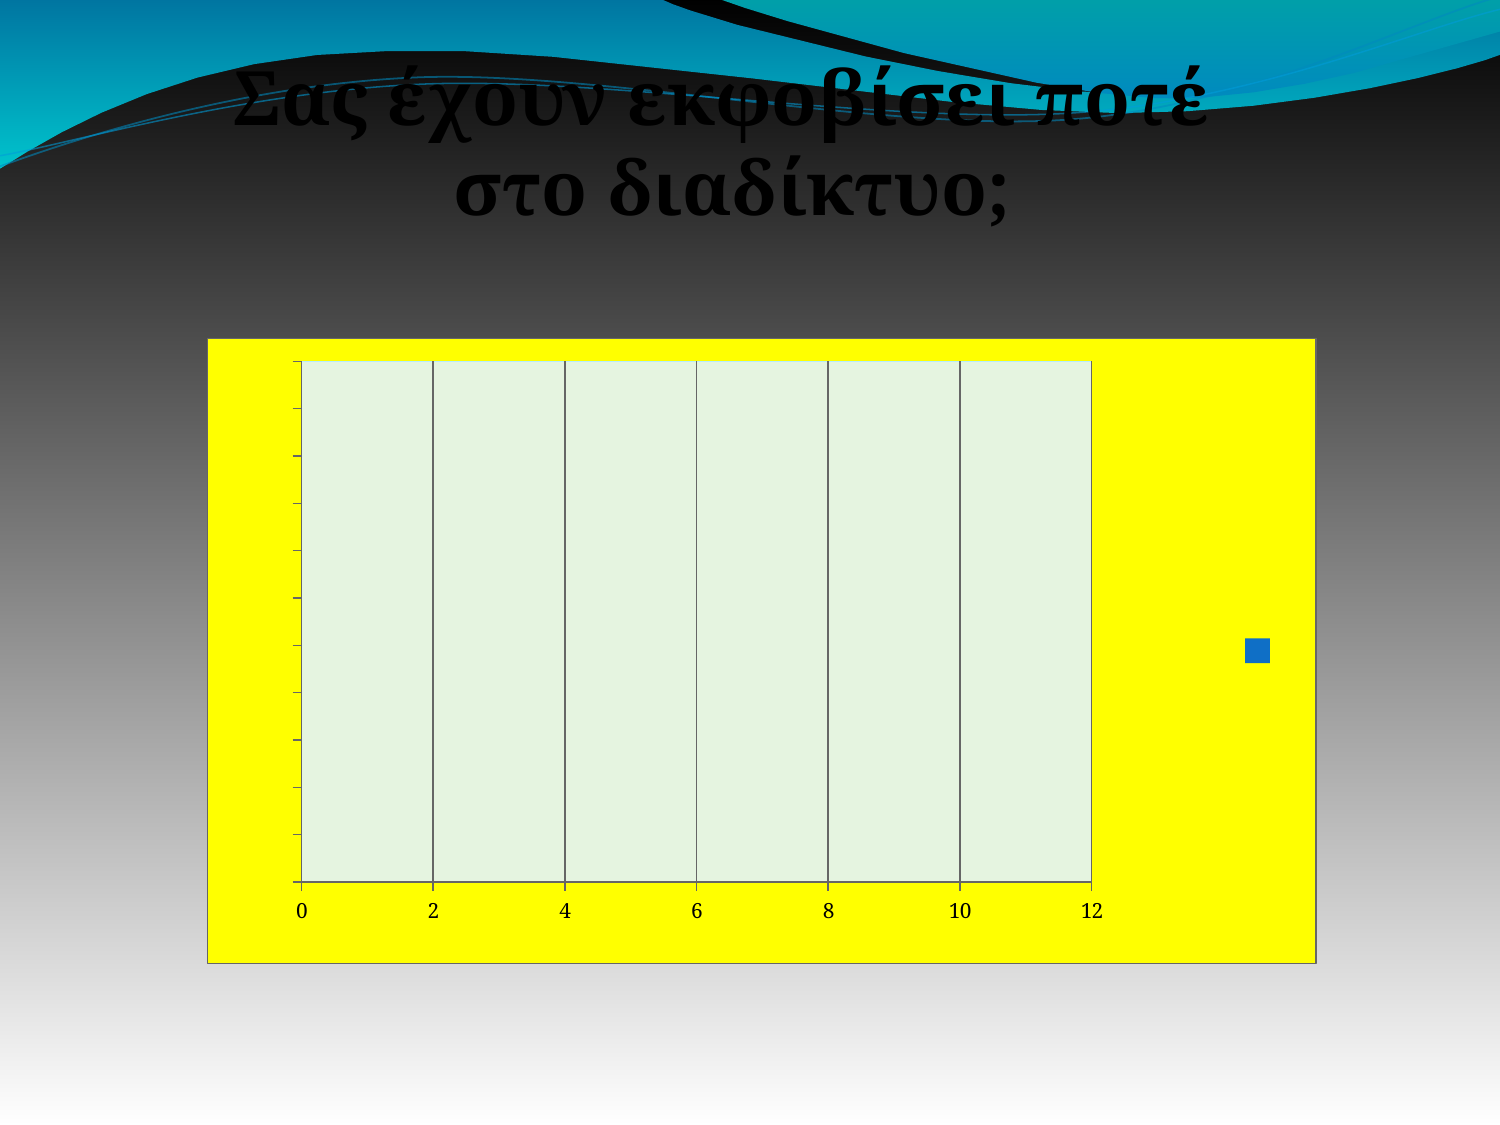

Σας έχουν εκφοβίσει ποτέ
στο διαδίκτυο;
### Chart
| Category | |
|---|---|